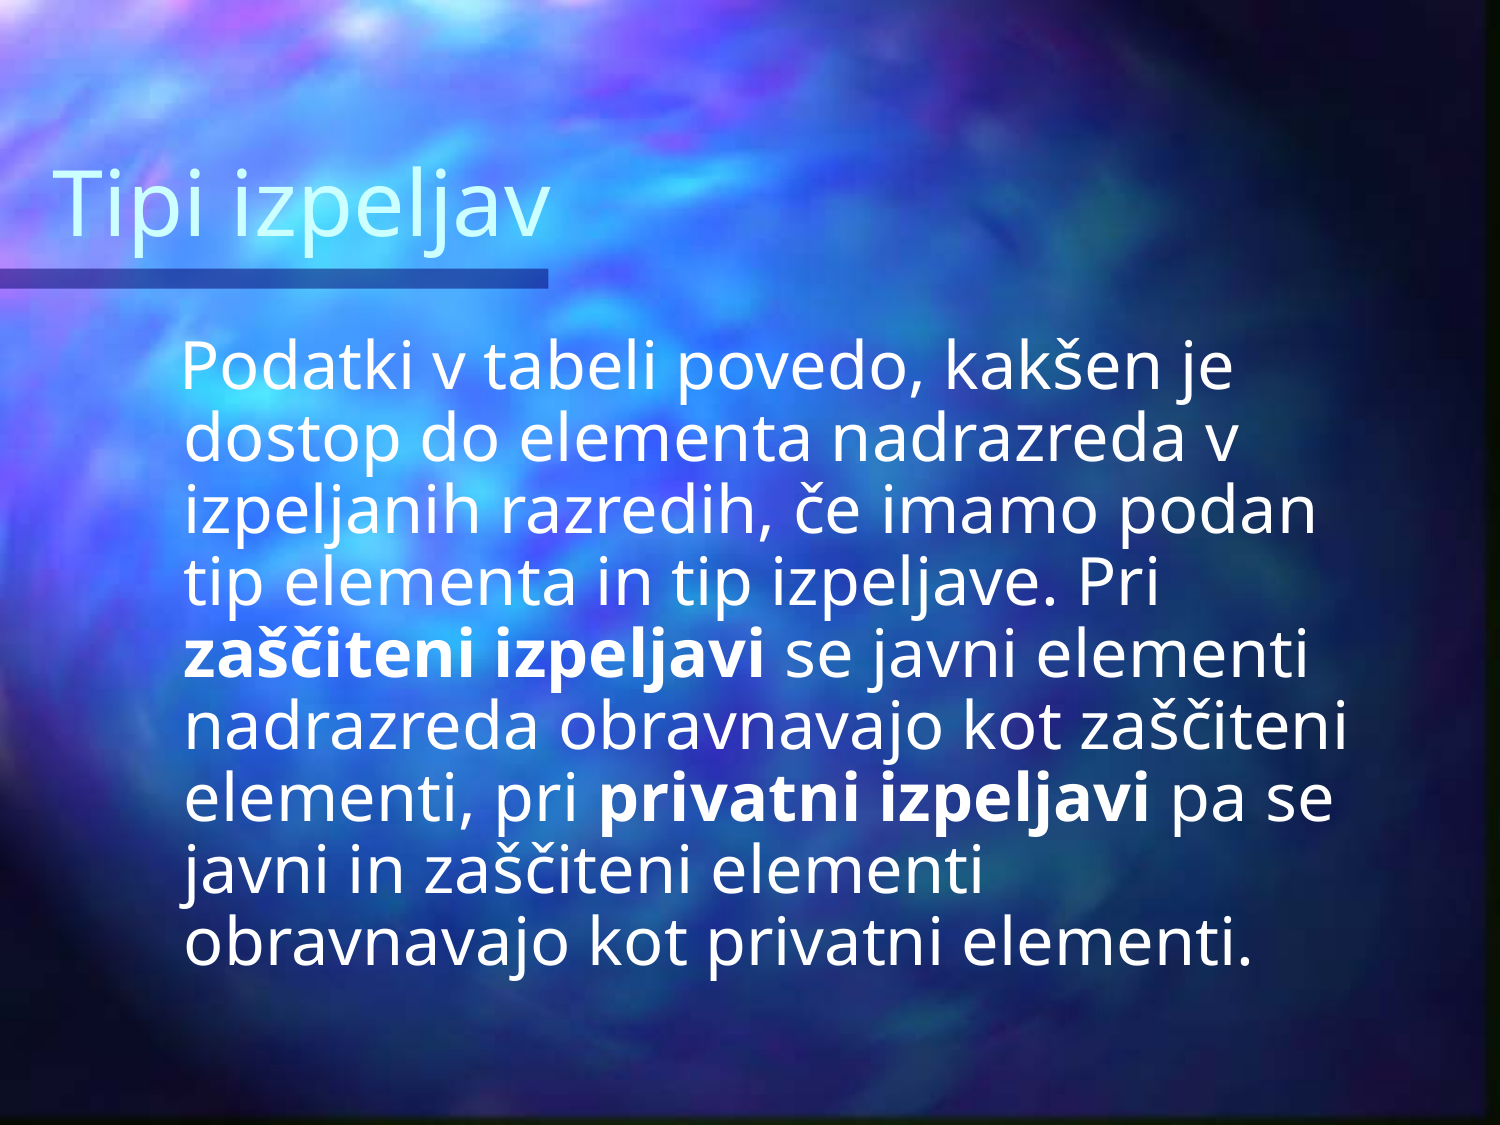

# Tipi izpeljav
 Podatki v tabeli povedo, kakšen je dostop do elementa nadrazreda v izpeljanih razredih, če imamo podan tip elementa in tip izpeljave. Pri zaščiteni izpeljavi se javni elementi nadrazreda obravnavajo kot zaščiteni elementi, pri privatni izpeljavi pa se javni in zaščiteni elementi obravnavajo kot privatni elementi.